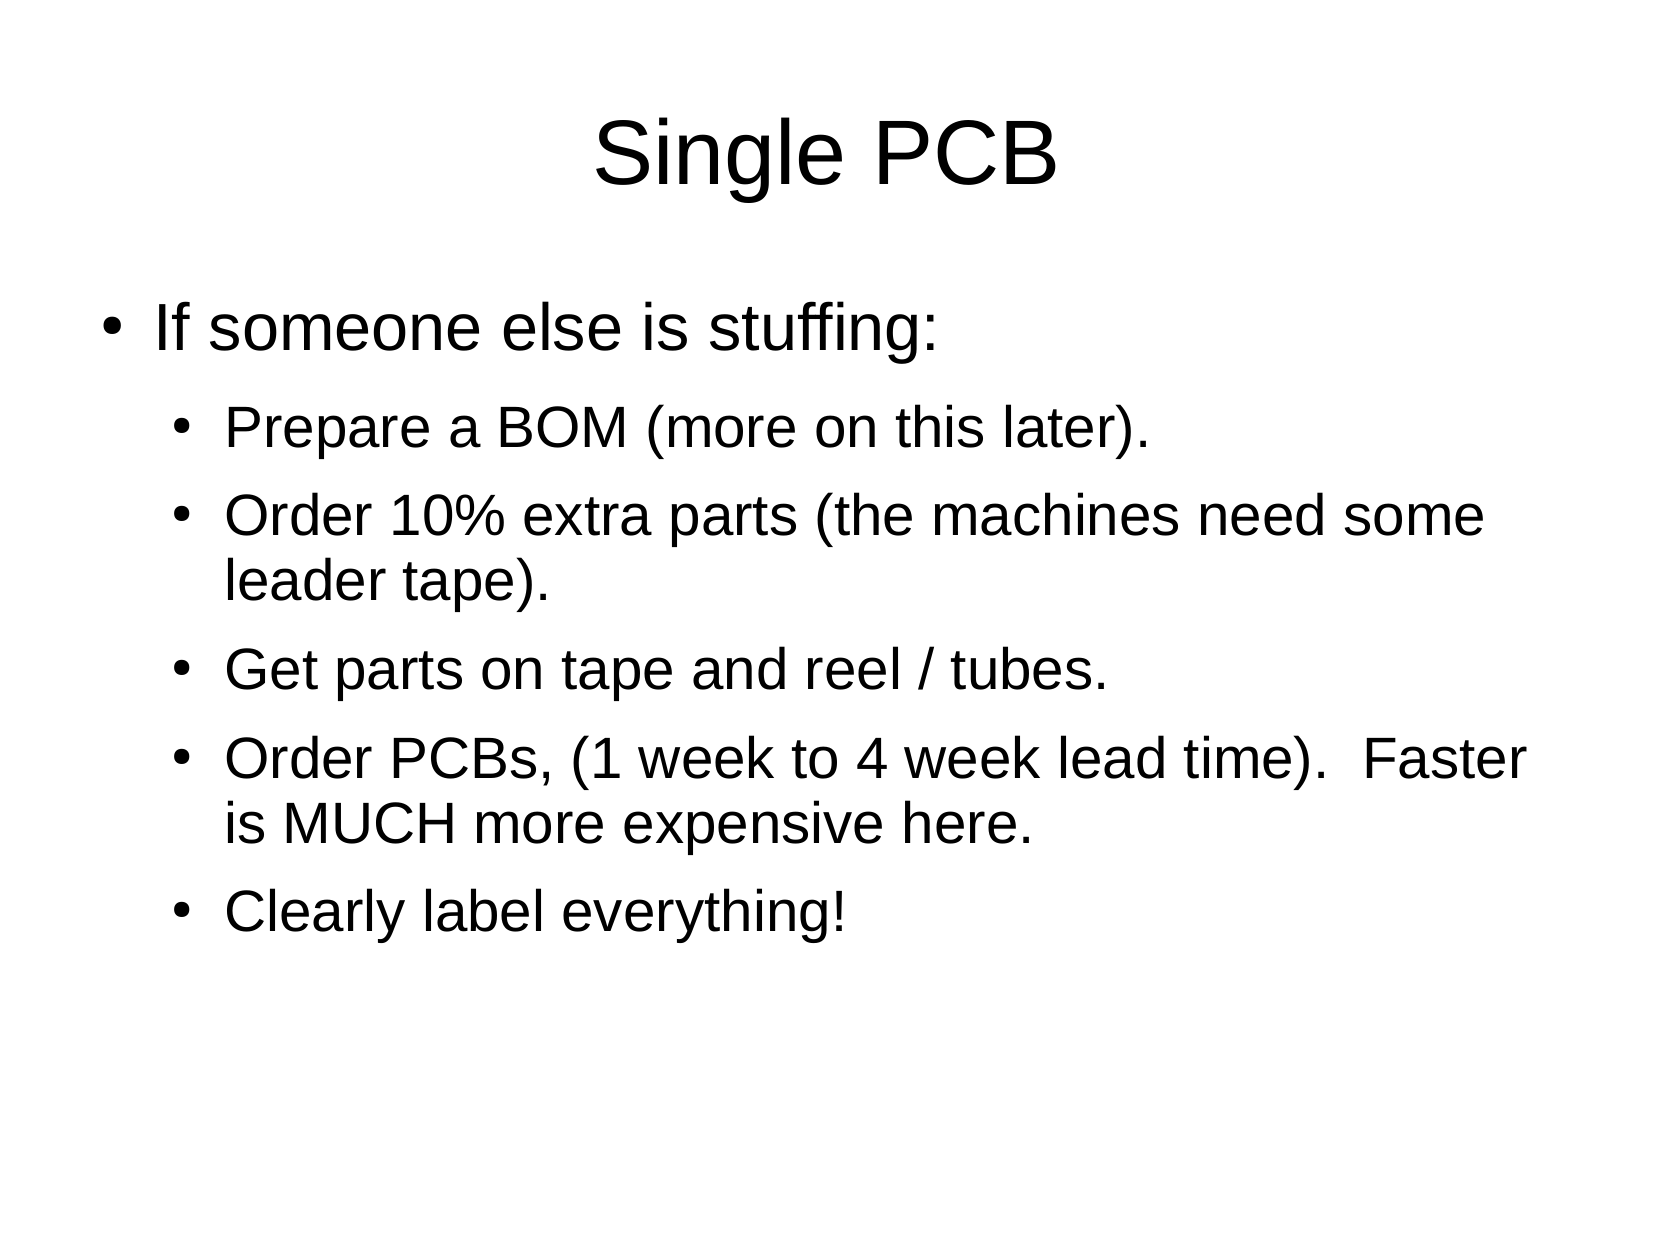

# Single PCB
If someone else is stuffing:
Prepare a BOM (more on this later).
Order 10% extra parts (the machines need some leader tape).
Get parts on tape and reel / tubes.
Order PCBs, (1 week to 4 week lead time). Faster is MUCH more expensive here.
Clearly label everything!